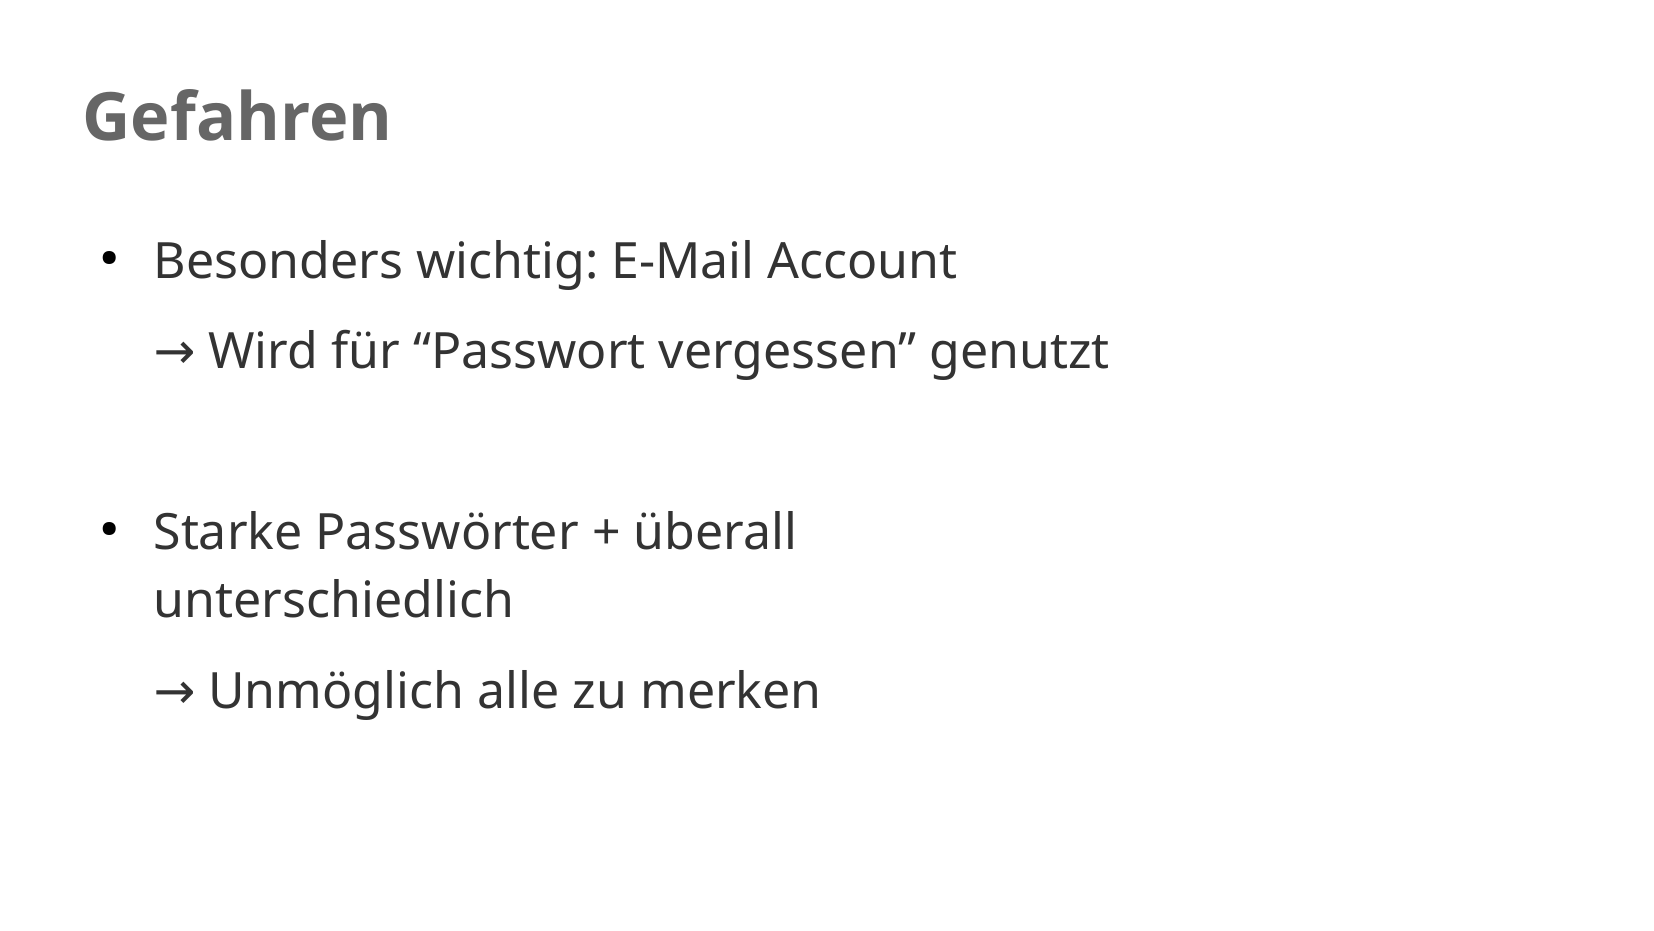

# Gefahren
Besonders wichtig: E-Mail Account
→ Wird für “Passwort vergessen” genutzt
Starke Passwörter + überall unterschiedlich
→ Unmöglich alle zu merken